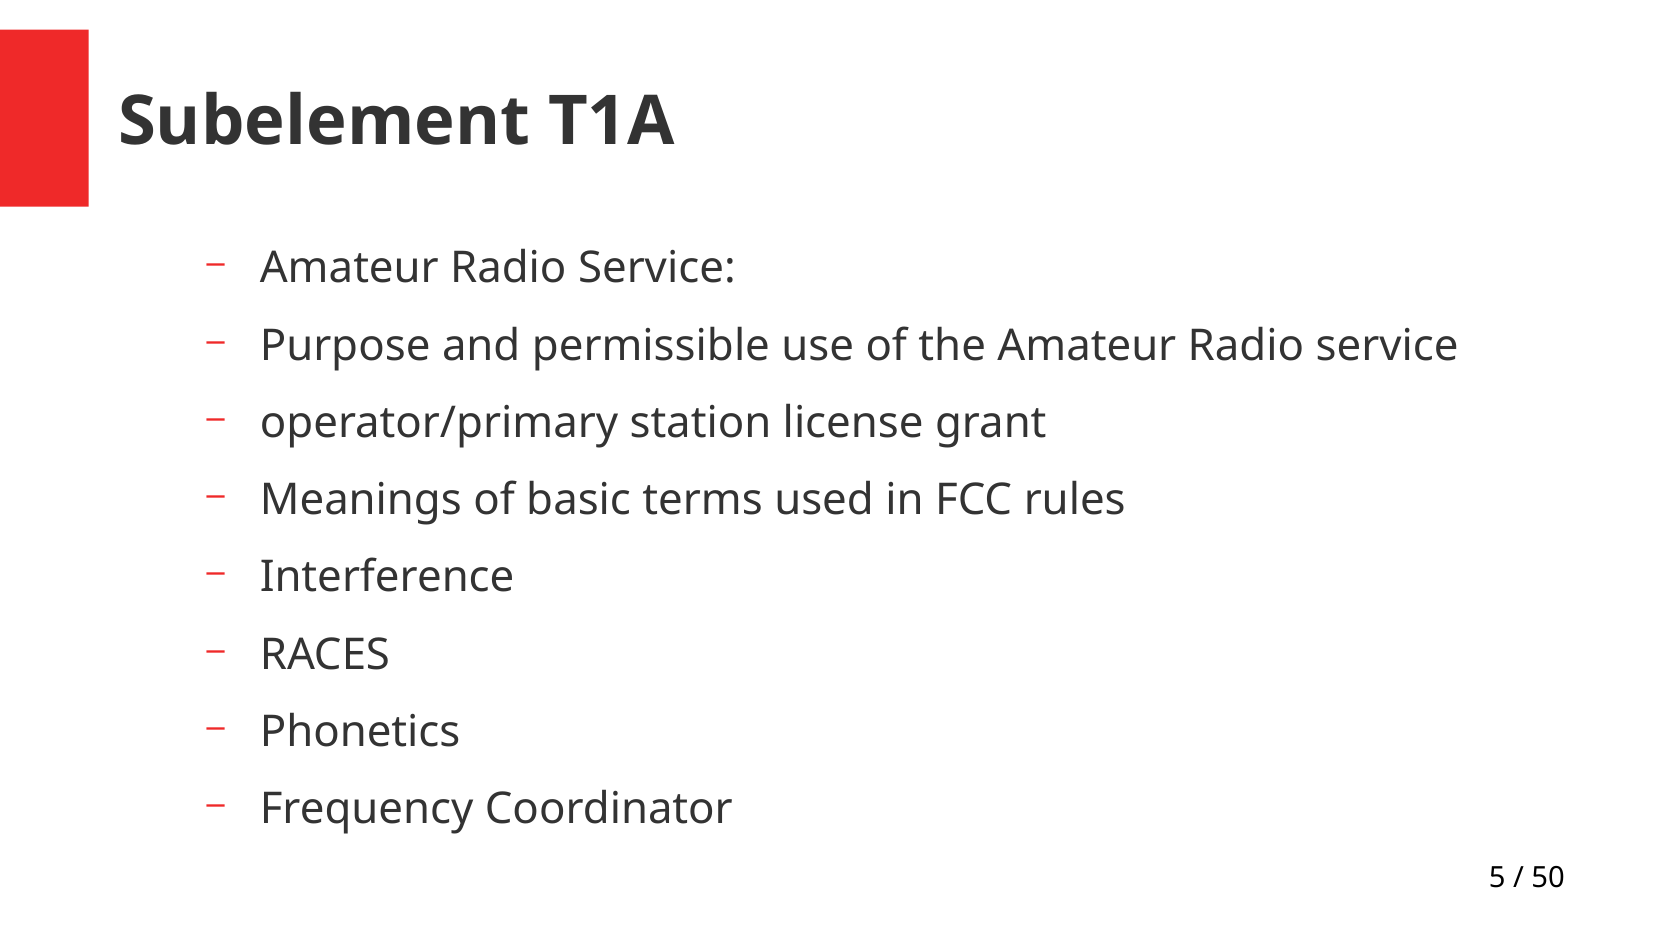

# Subelement T1A
Amateur Radio Service:
Purpose and permissible use of the Amateur Radio service
operator/primary station license grant
Meanings of basic terms used in FCC rules
Interference
RACES
Phonetics
Frequency Coordinator
5